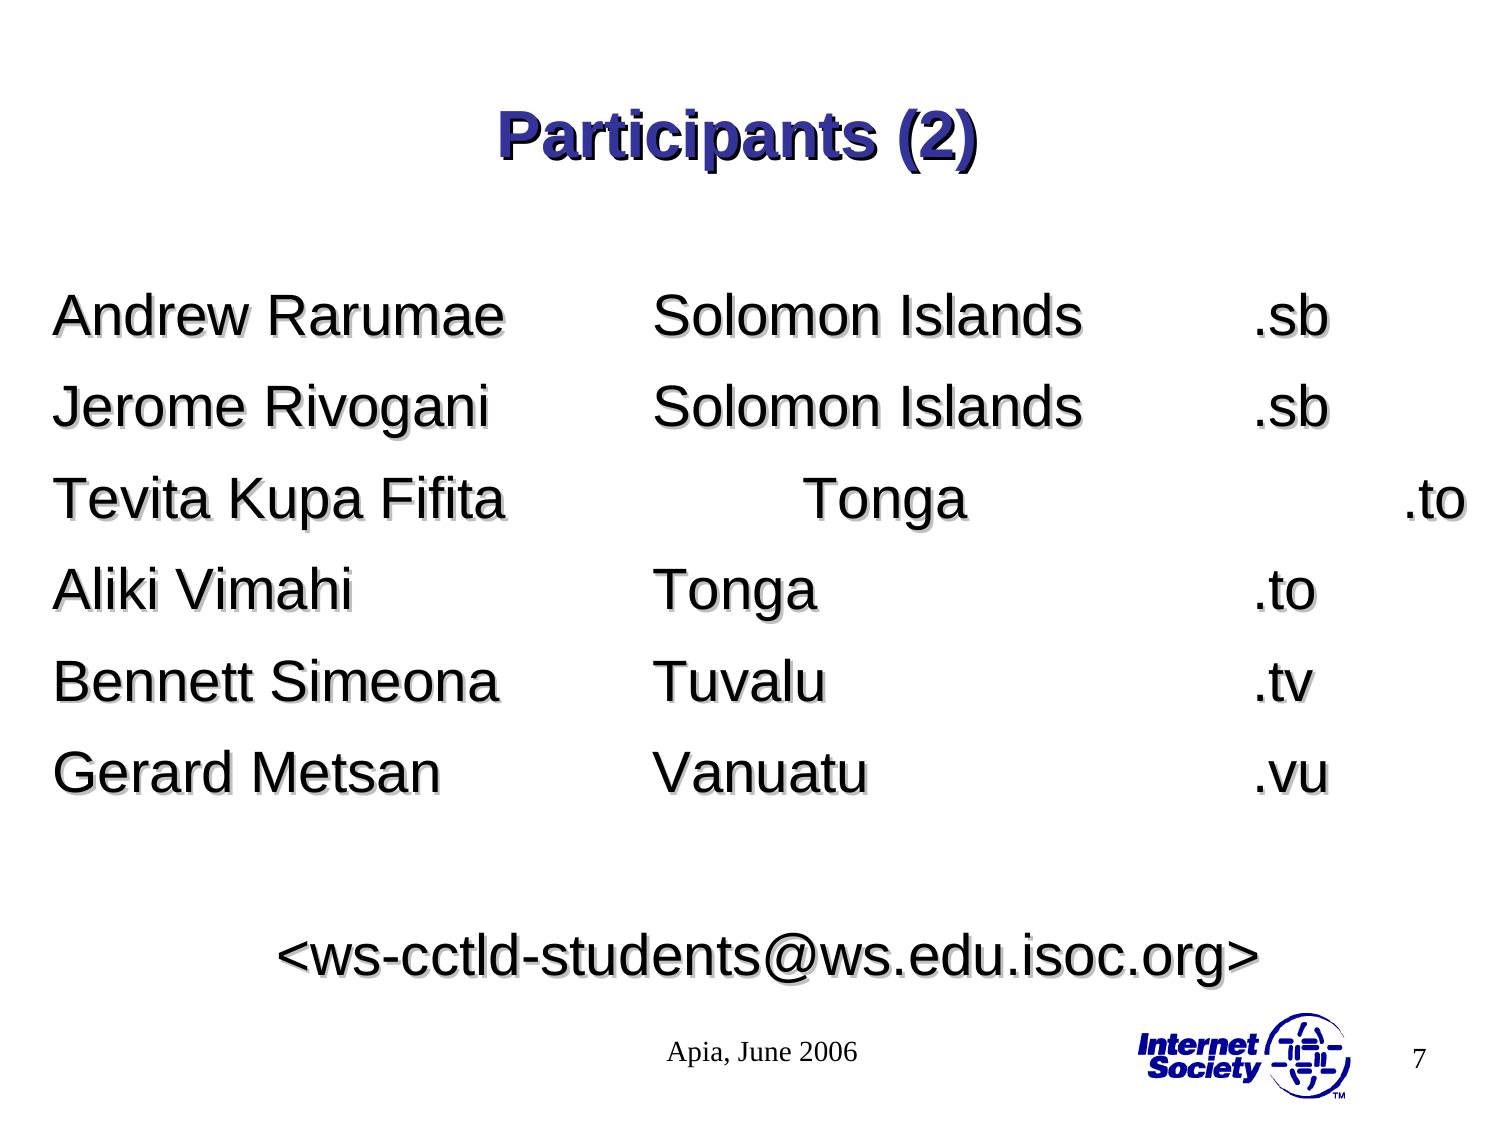

# Participants (2)
Andrew Rarumae	Solomon Islands		.sb
Jerome Rivogani		Solomon Islands		.sb
Tevita Kupa Fifita		Tonga			.to
Aliki Vimahi		Tonga			.to
Bennett Simeona		Tuvalu			.tv
Gerard Metsan		Vanuatu			.vu
<ws-cctld-students@ws.edu.isoc.org>
Apia, June 2006